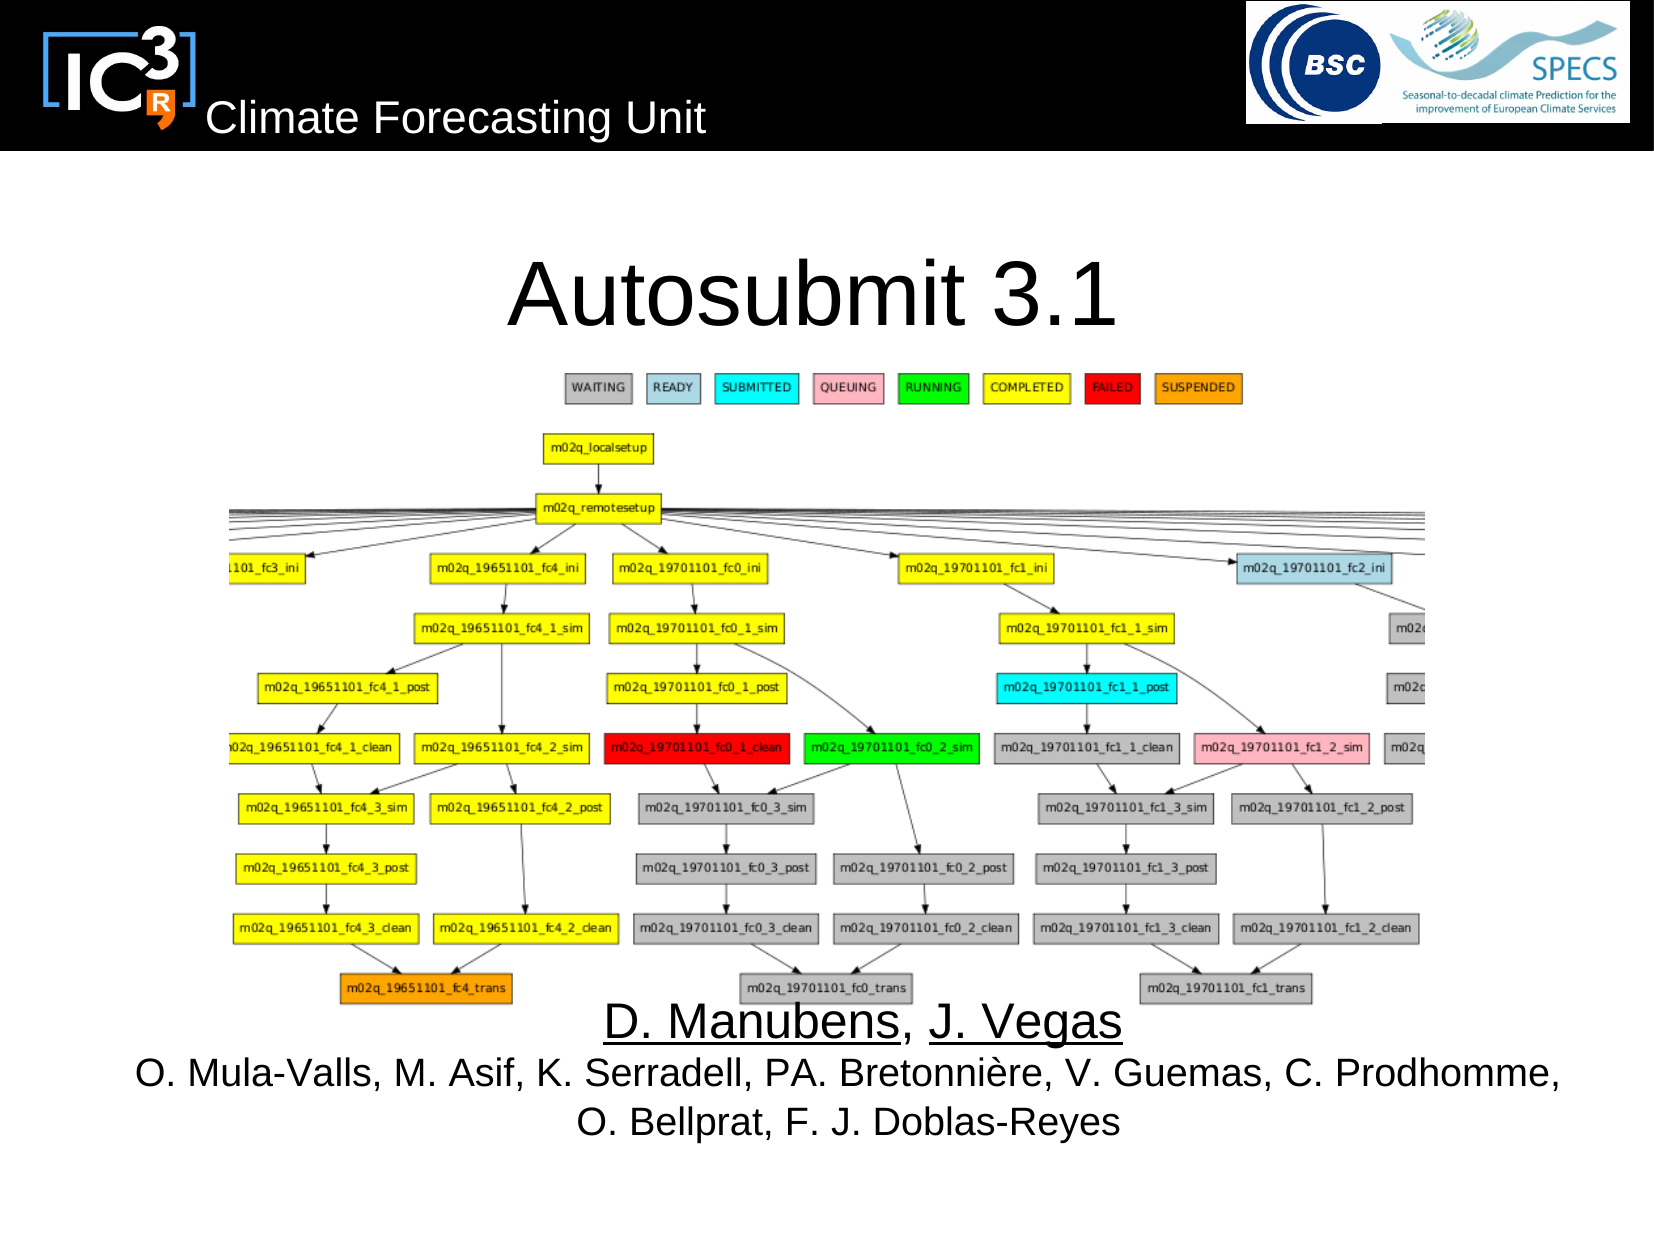

# Autosubmit 3.1
D. Manubens, J. Vegas
O. Mula-Valls, M. Asif, K. Serradell, PA. Bretonnière, V. Guemas, C. Prodhomme,
O. Bellprat, F. J. Doblas-Reyes